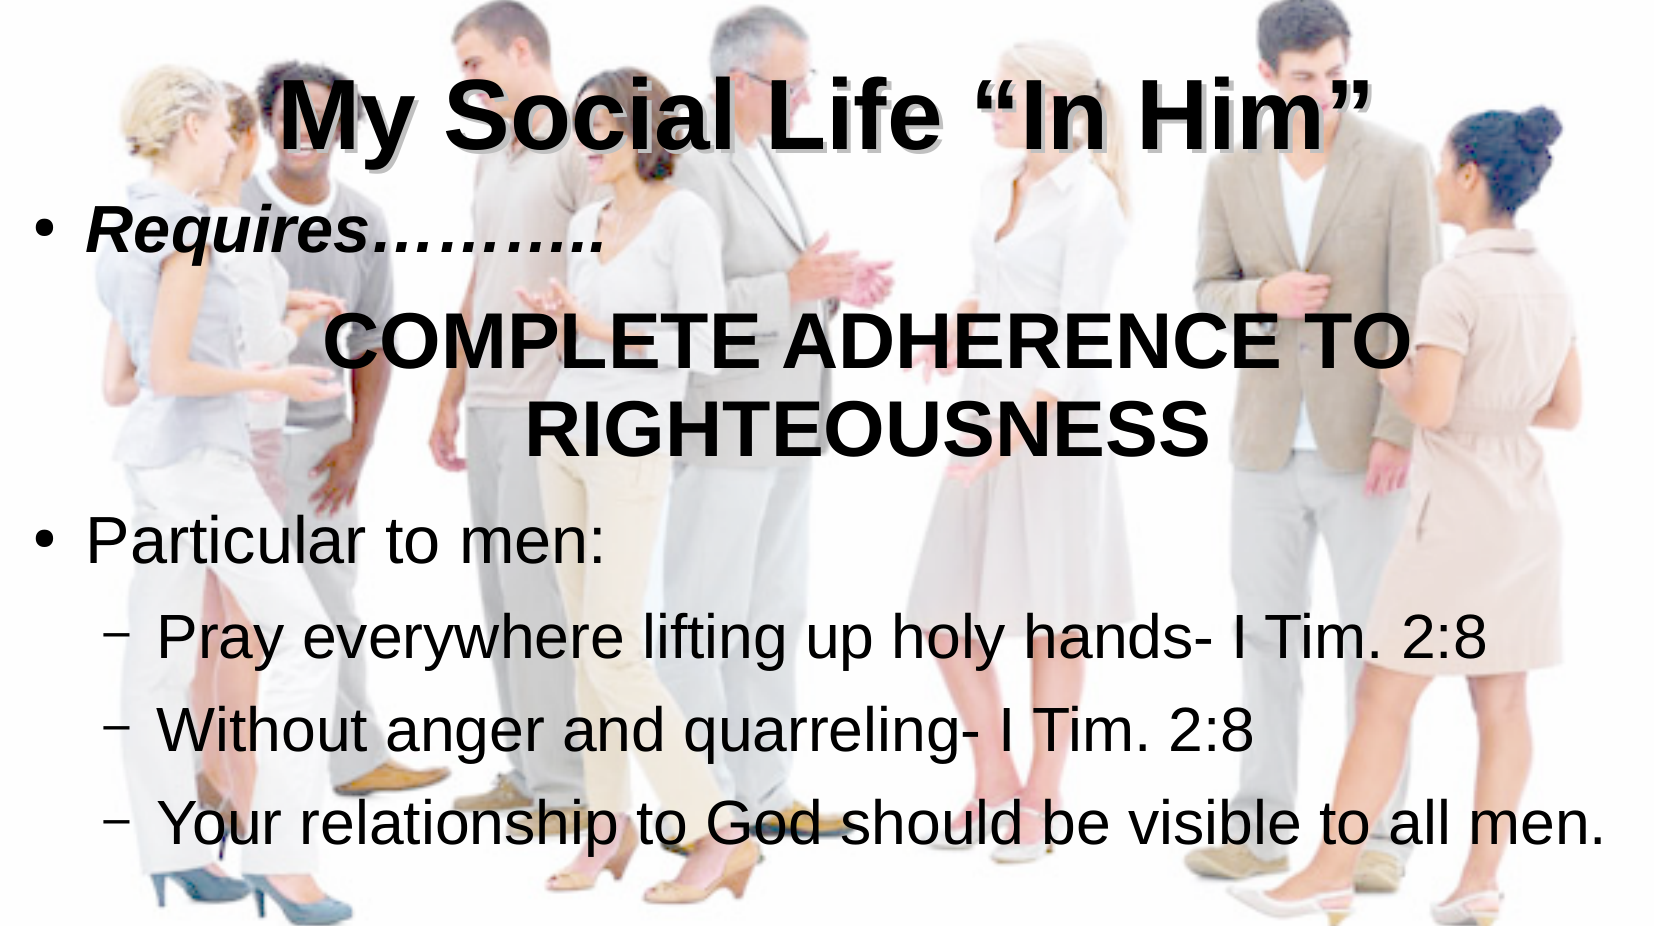

# My Social Life “In Him”
Requires………..
COMPLETE ADHERENCE TO RIGHTEOUSNESS
Particular to men:
Pray everywhere lifting up holy hands- I Tim. 2:8
Without anger and quarreling- I Tim. 2:8
Your relationship to God should be visible to all men.